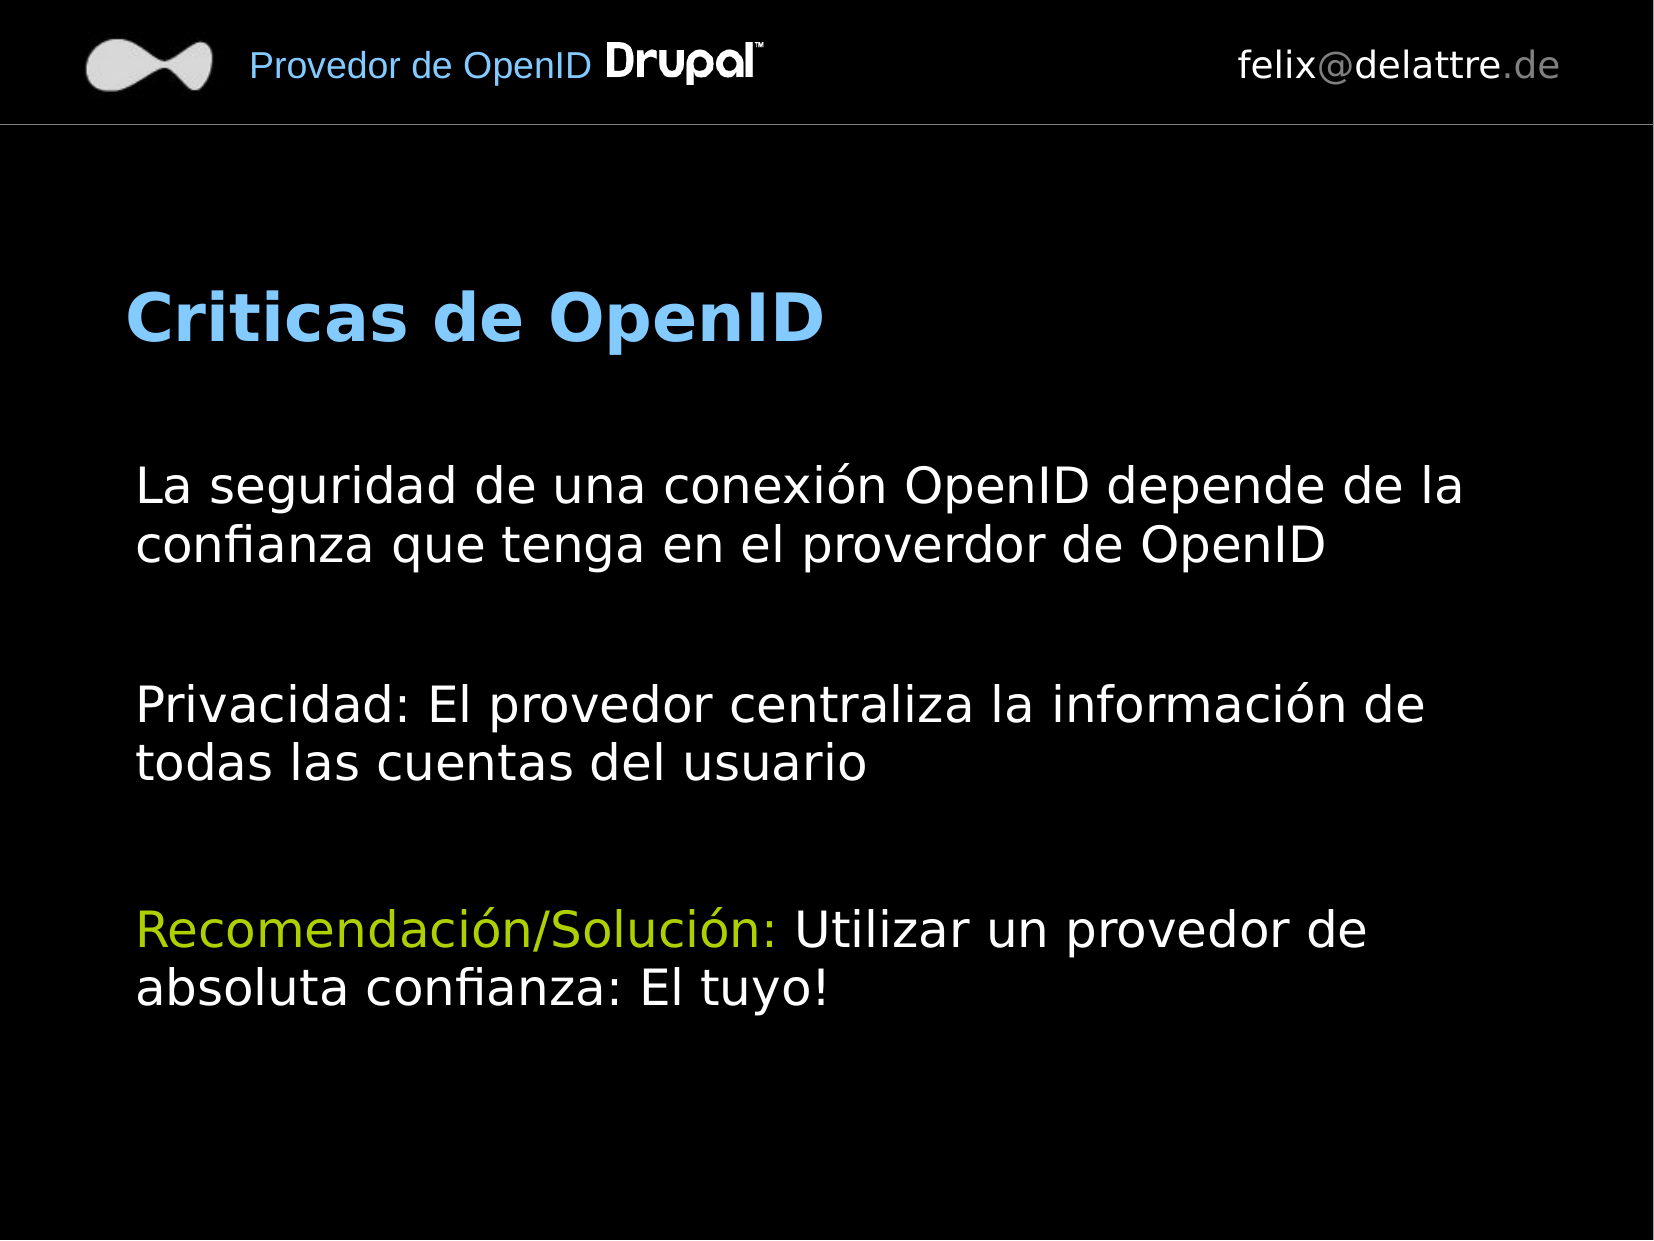

Criticas de OpenID
La seguridad de una conexión OpenID depende de la confianza que tenga en el proverdor de OpenID
Privacidad: El provedor centraliza la información de todas las cuentas del usuario
Recomendación/Solución: Utilizar un provedor de absoluta confianza: El tuyo!